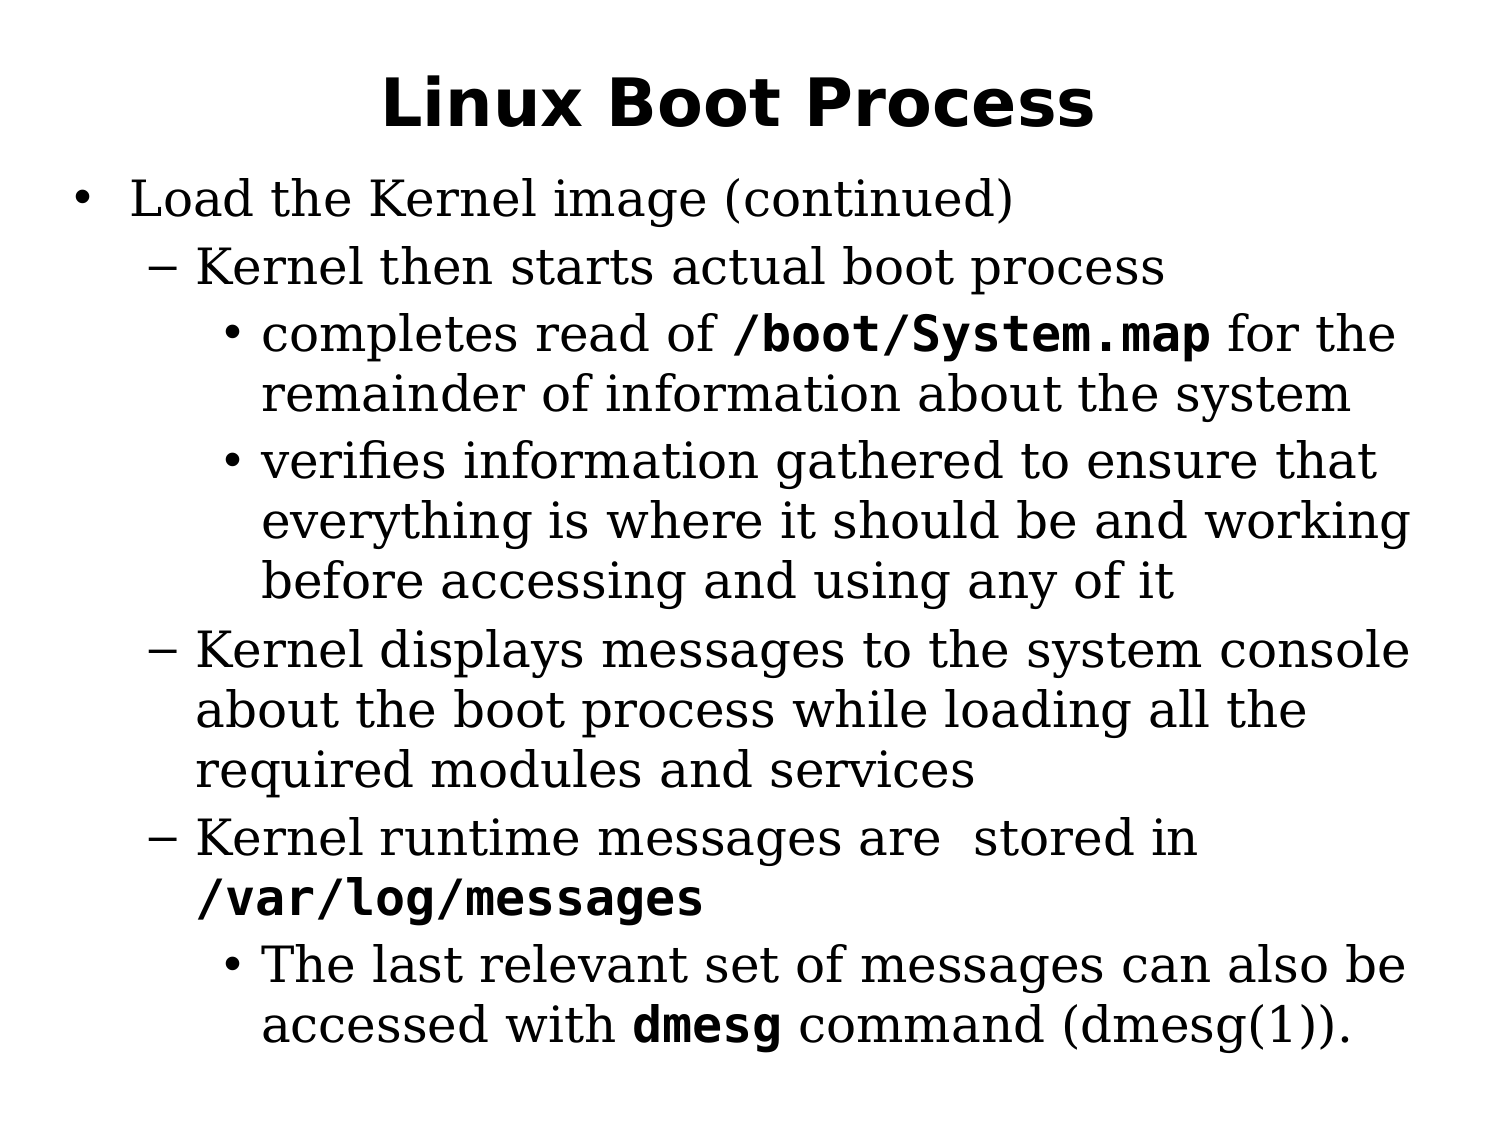

# Linux Boot Process
Load the Kernel image (continued)
Kernel then starts actual boot process
completes read of /boot/System.map for the remainder of information about the system
verifies information gathered to ensure that everything is where it should be and working before accessing and using any of it
Kernel displays messages to the system console about the boot process while loading all the required modules and services
Kernel runtime messages are stored in /var/log/messages
The last relevant set of messages can also be accessed with dmesg command (dmesg(1)).